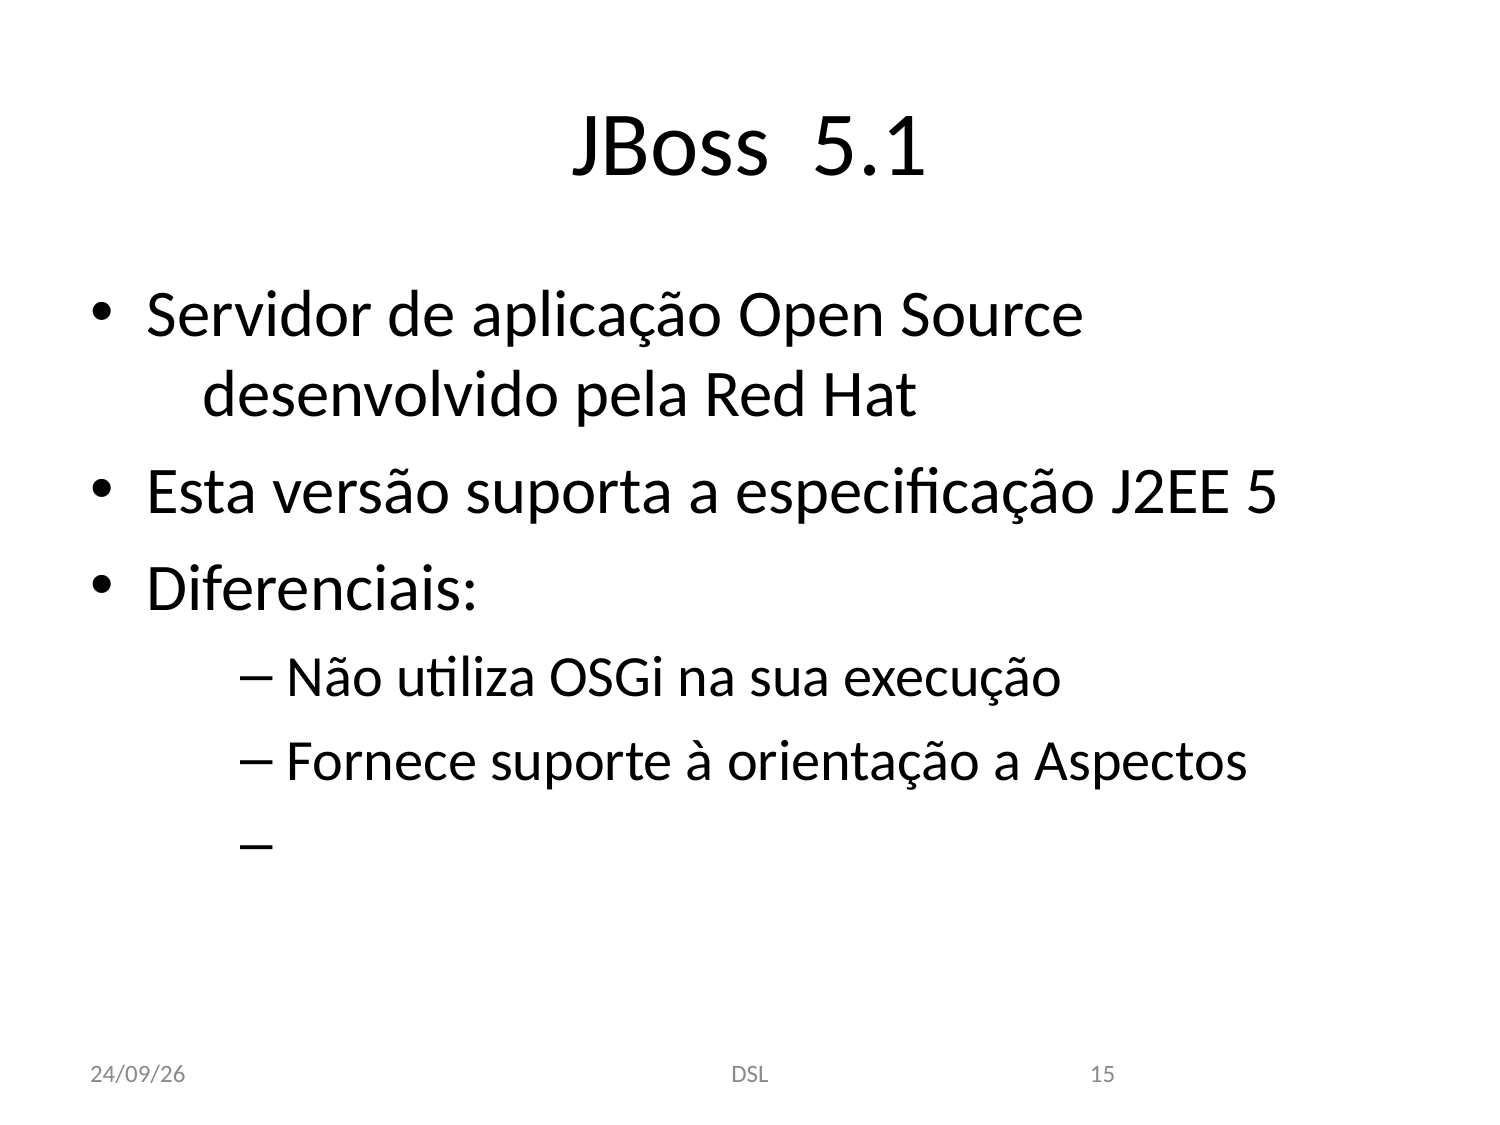

# JBoss 5.1
Servidor de aplicação Open Source desenvolvido pela Red Hat
Esta versão suporta a especificação J2EE 5
Diferenciais:
Não utiliza OSGi na sua execução
Fornece suporte à orientação a Aspectos
DSL